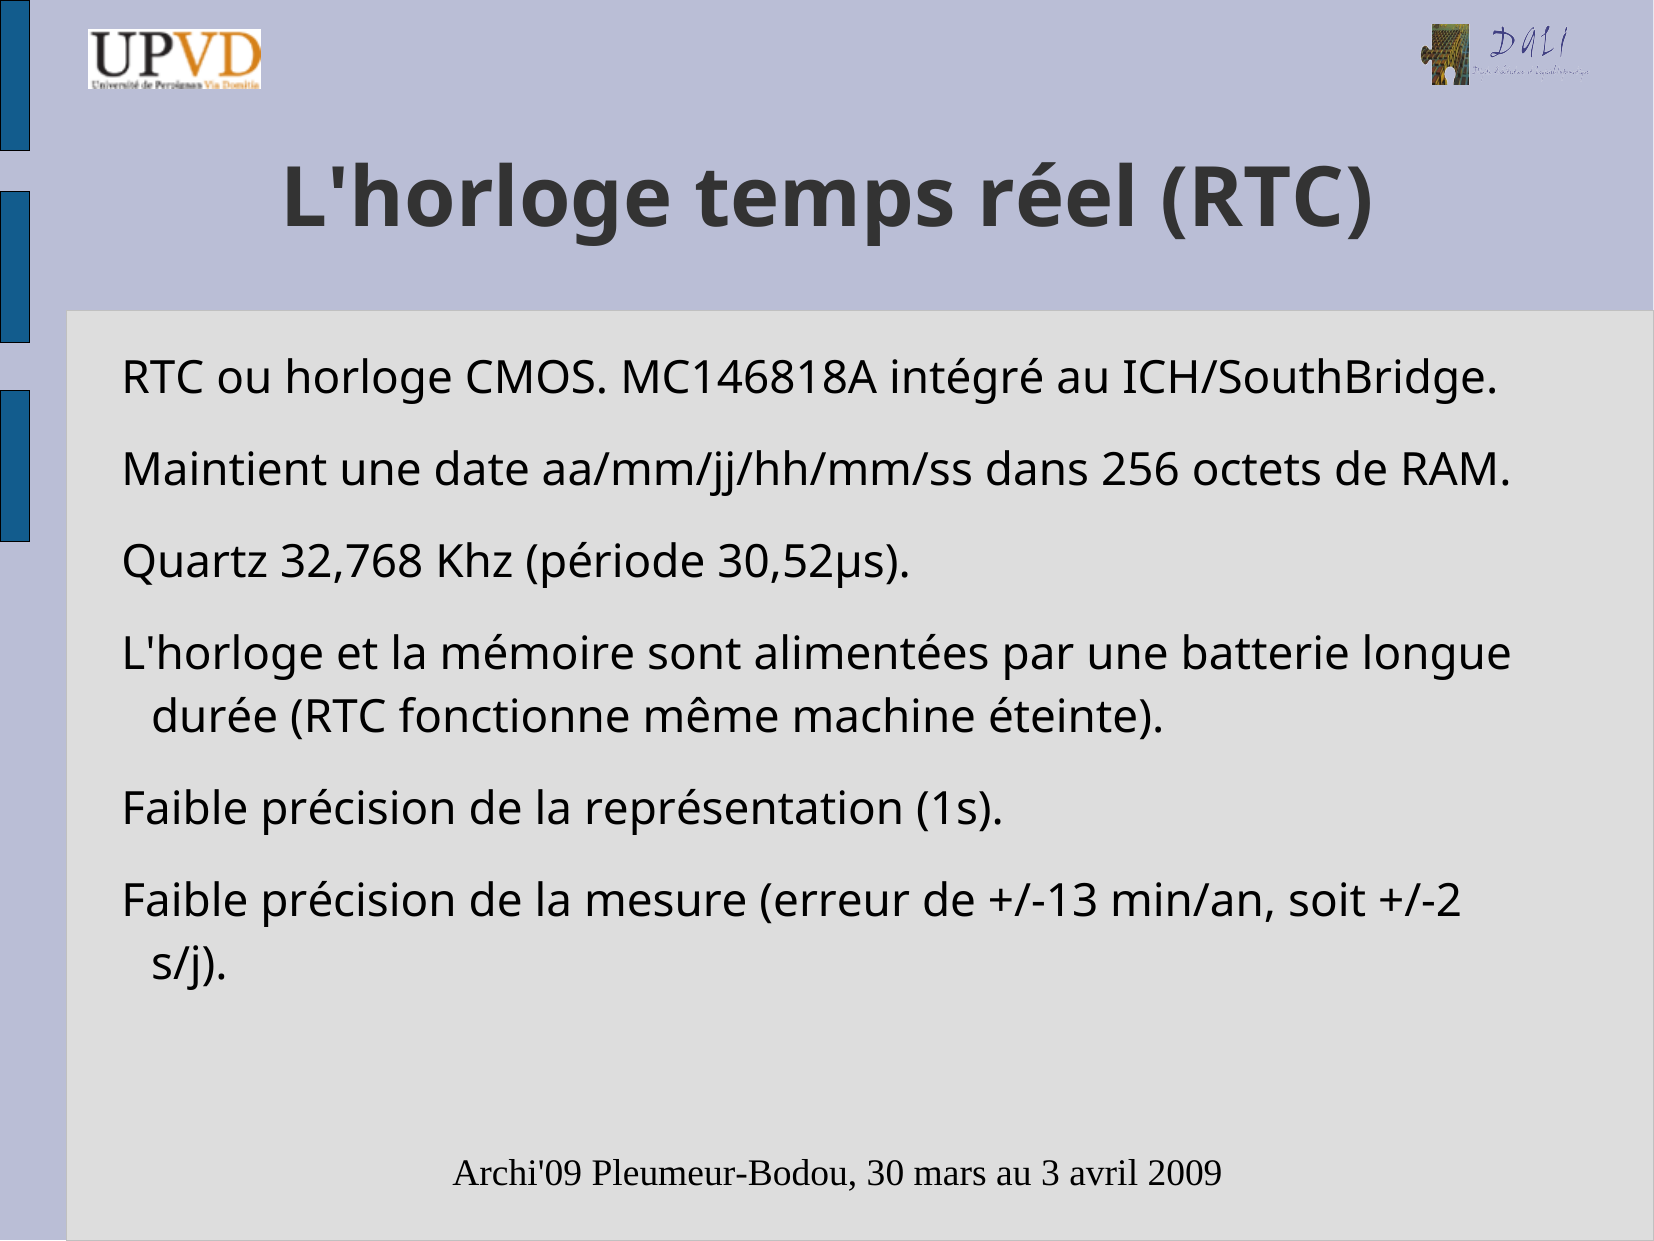

# L'horloge temps réel (RTC)
RTC ou horloge CMOS. MC146818A intégré au ICH/SouthBridge.
Maintient une date aa/mm/jj/hh/mm/ss dans 256 octets de RAM.
Quartz 32,768 Khz (période 30,52µs).
L'horloge et la mémoire sont alimentées par une batterie longue durée (RTC fonctionne même machine éteinte).
Faible précision de la représentation (1s).
Faible précision de la mesure (erreur de +/-13 min/an, soit +/-2 s/j).
Archi'09 Pleumeur-Bodou, 30 mars au 3 avril 2009